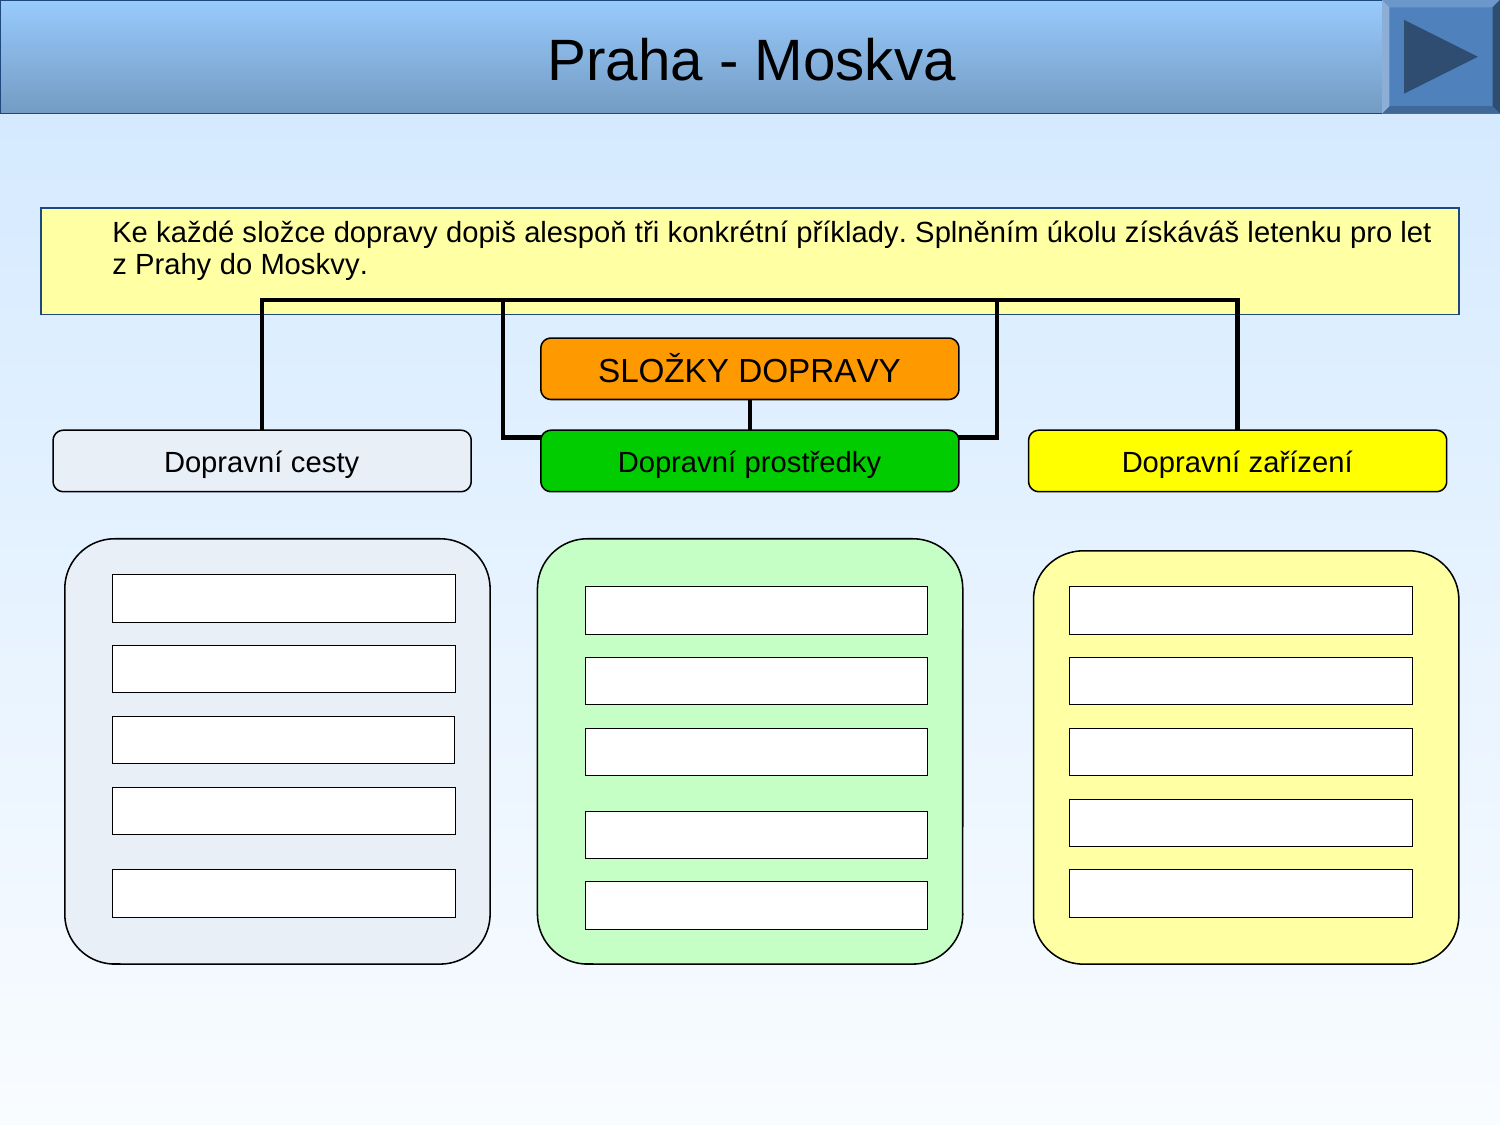

Praha - Moskva
# Ke každé složce dopravy dopiš alespoň tři konkrétní příklady. Splněním úkolu získáváš letenku pro let z Prahy do Moskvy.
SLOŽKY DOPRAVY
Dopravní cesty
Dopravní prostředky
Dopravní zařízení